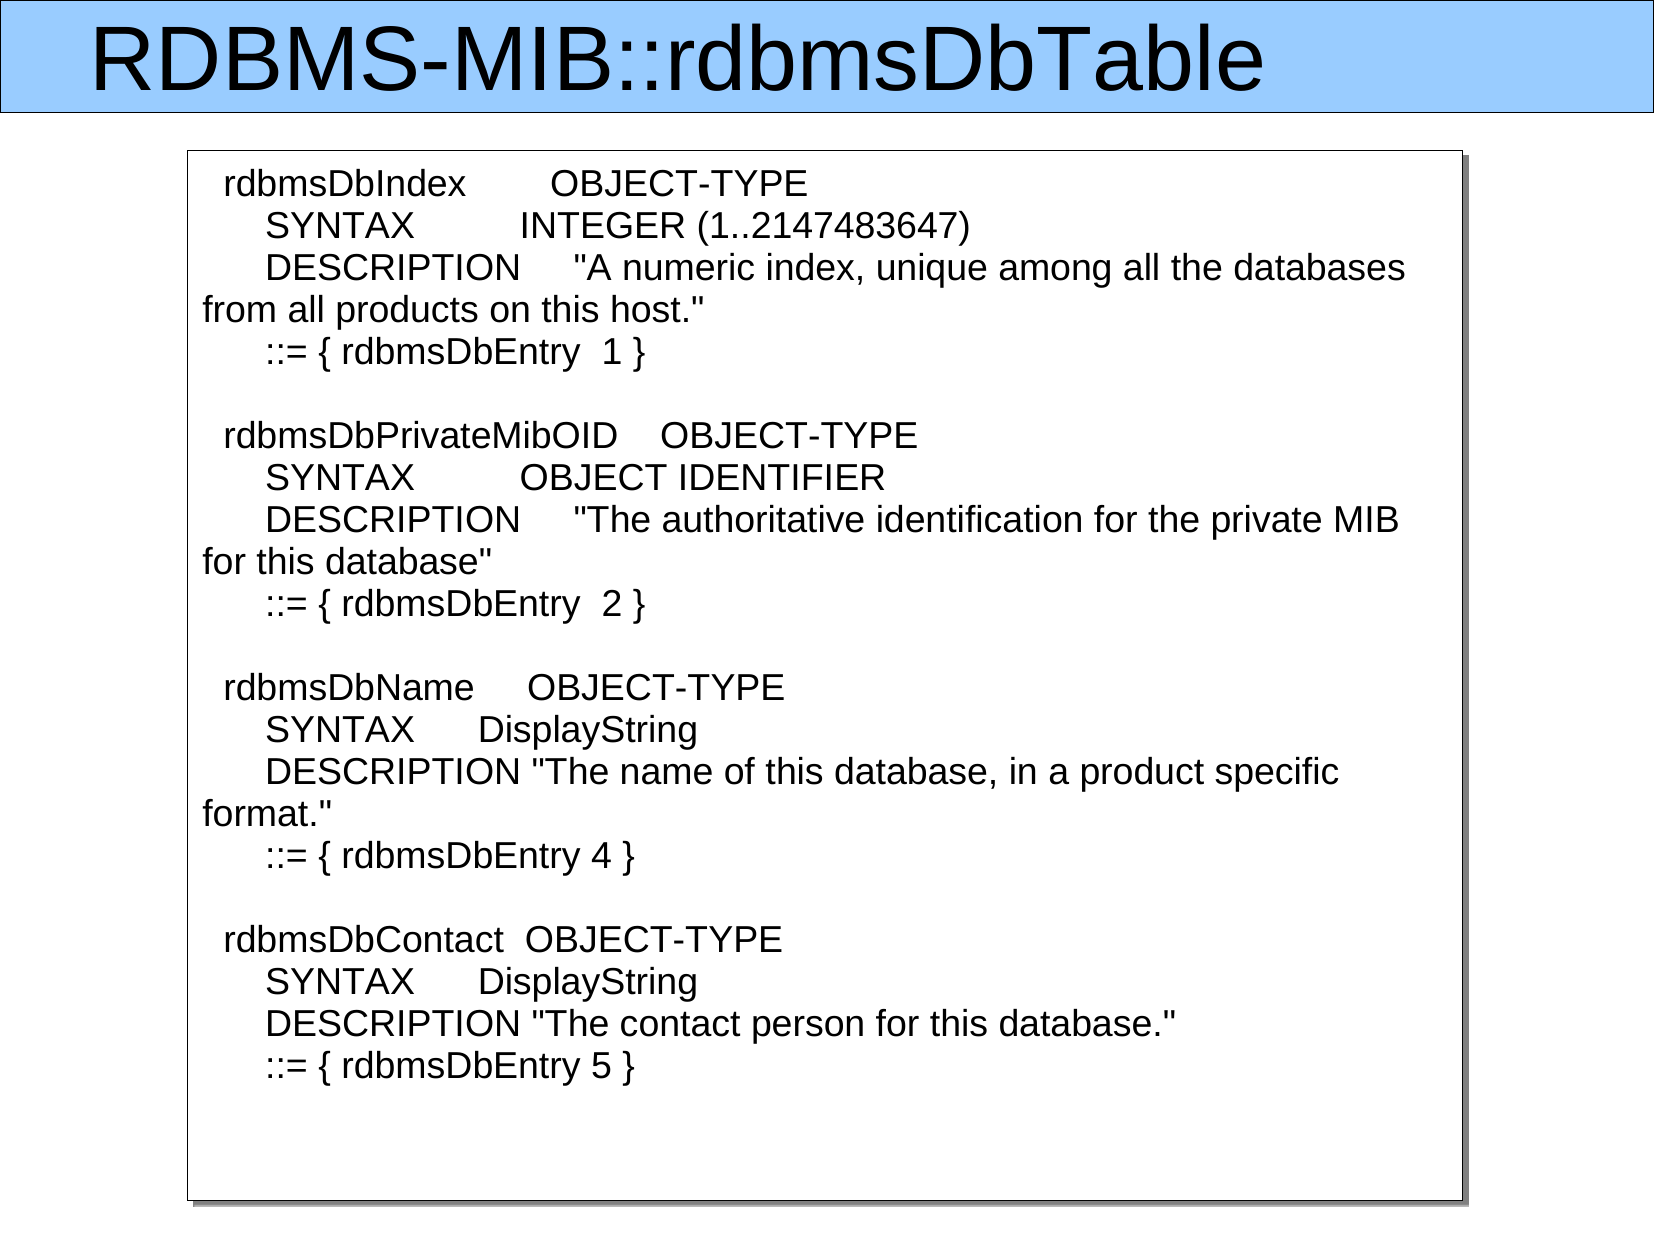

RDBMS-MIB::rdbmsDbTable
 rdbmsDbIndex OBJECT-TYPE
 SYNTAX INTEGER (1..2147483647)
 DESCRIPTION "A numeric index, unique among all the databases from all products on this host."
 ::= { rdbmsDbEntry 1 }
 rdbmsDbPrivateMibOID OBJECT-TYPE
 SYNTAX OBJECT IDENTIFIER
 DESCRIPTION "The authoritative identification for the private MIB for this database"
 ::= { rdbmsDbEntry 2 }
 rdbmsDbName OBJECT-TYPE
 SYNTAX DisplayString
 DESCRIPTION "The name of this database, in a product specific format."
 ::= { rdbmsDbEntry 4 }
 rdbmsDbContact OBJECT-TYPE
 SYNTAX DisplayString
 DESCRIPTION "The contact person for this database."
 ::= { rdbmsDbEntry 5 }